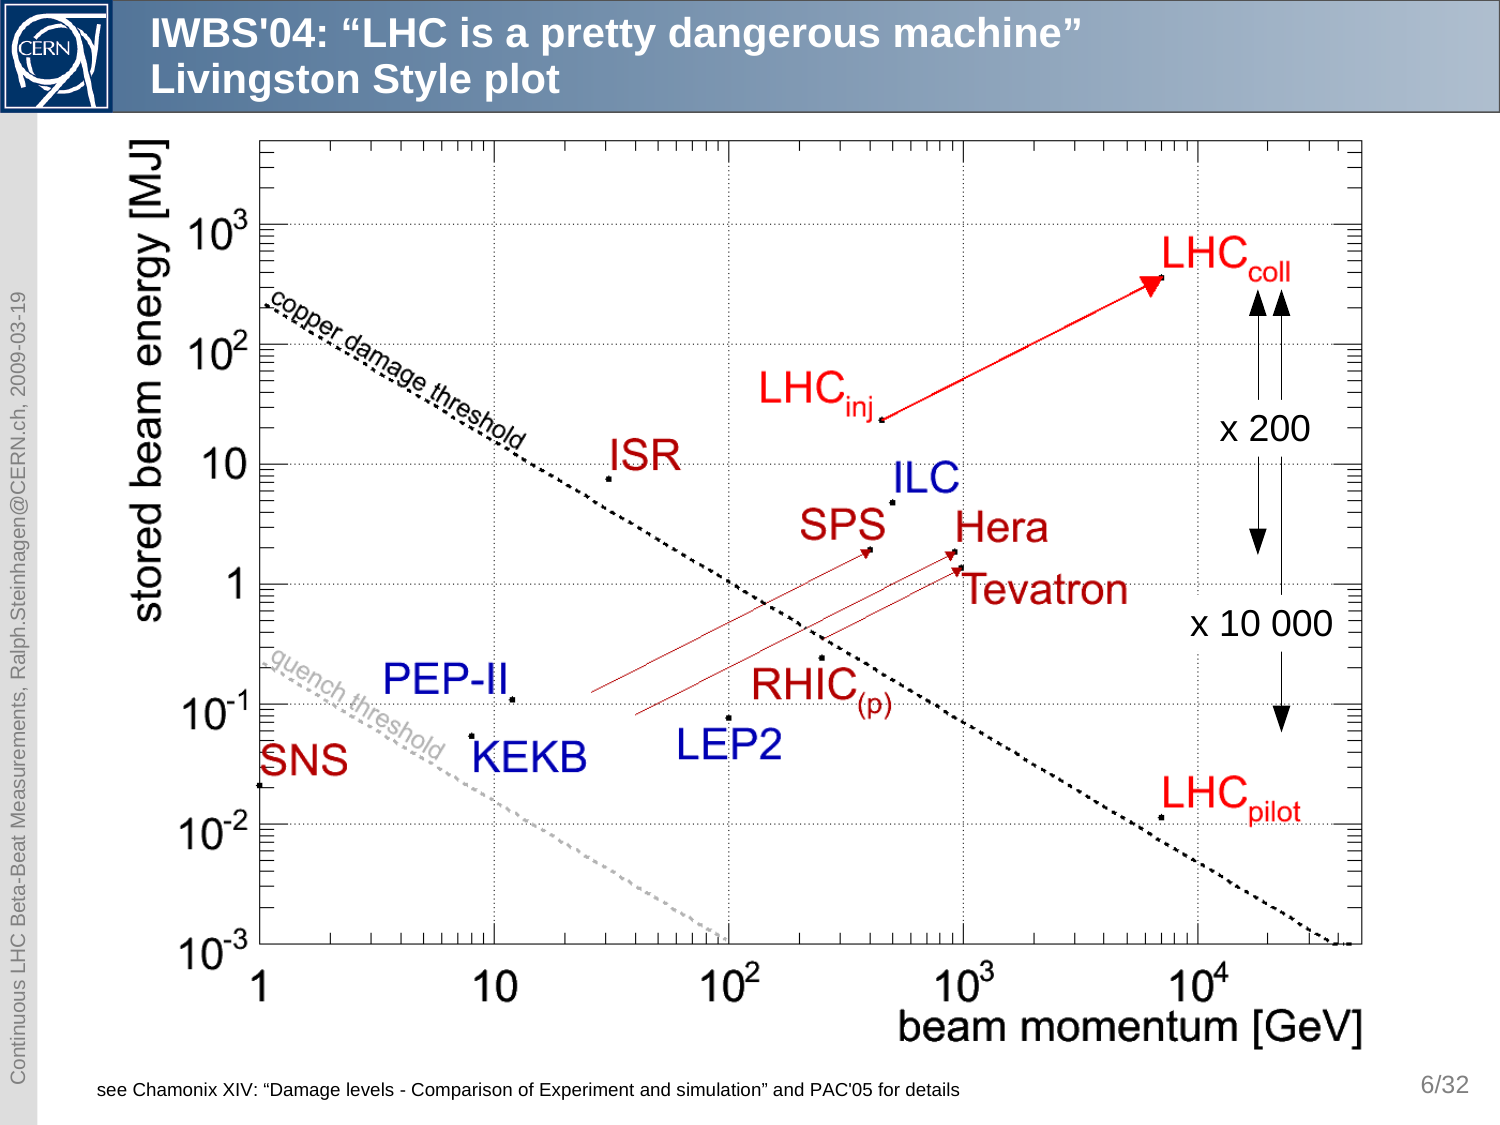

# IWBS'04: “LHC is a pretty dangerous machine” Livingston Style plot
x 200
x 10 000
see Chamonix XIV: “Damage levels - Comparison of Experiment and simulation” and PAC'05 for details